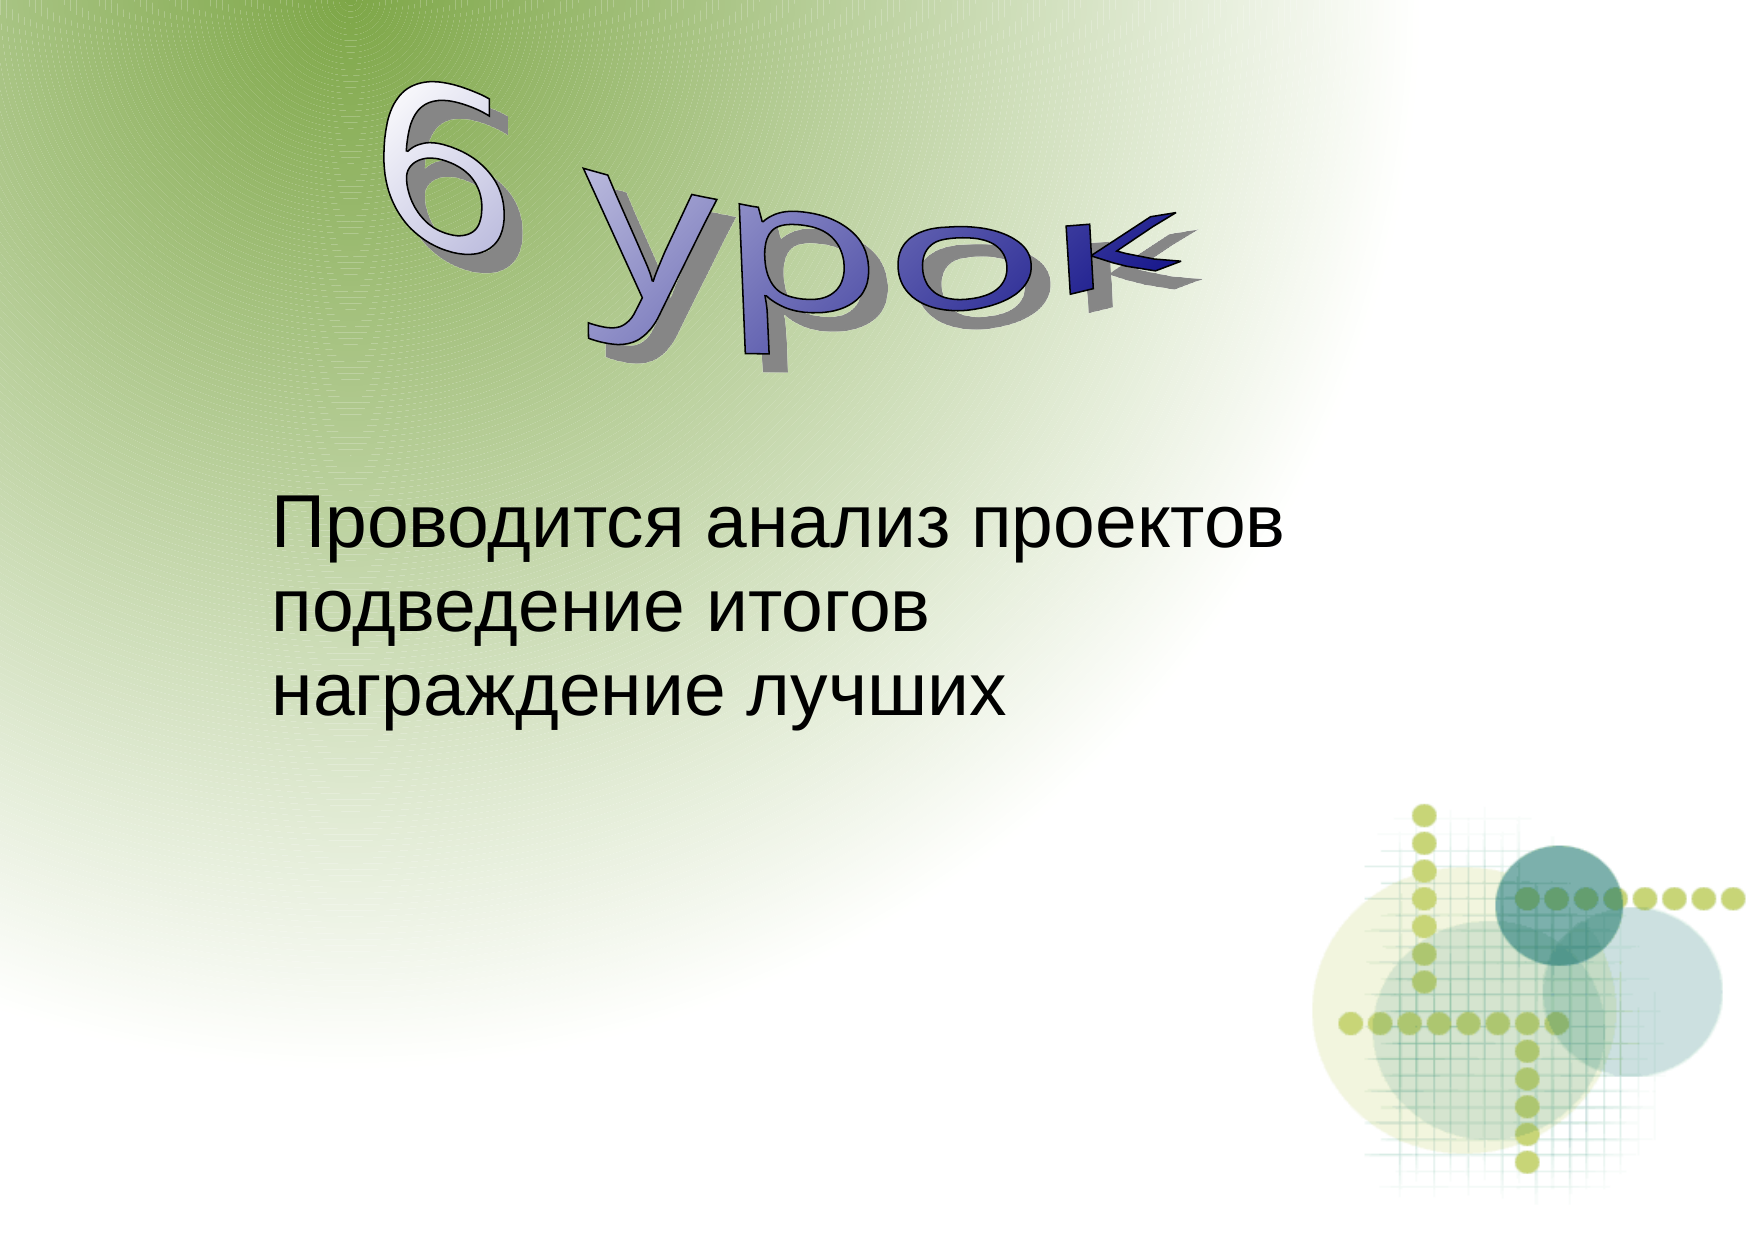

6 урок
 Проводится анализ проектов
 подведение итогов
 награждение лучших